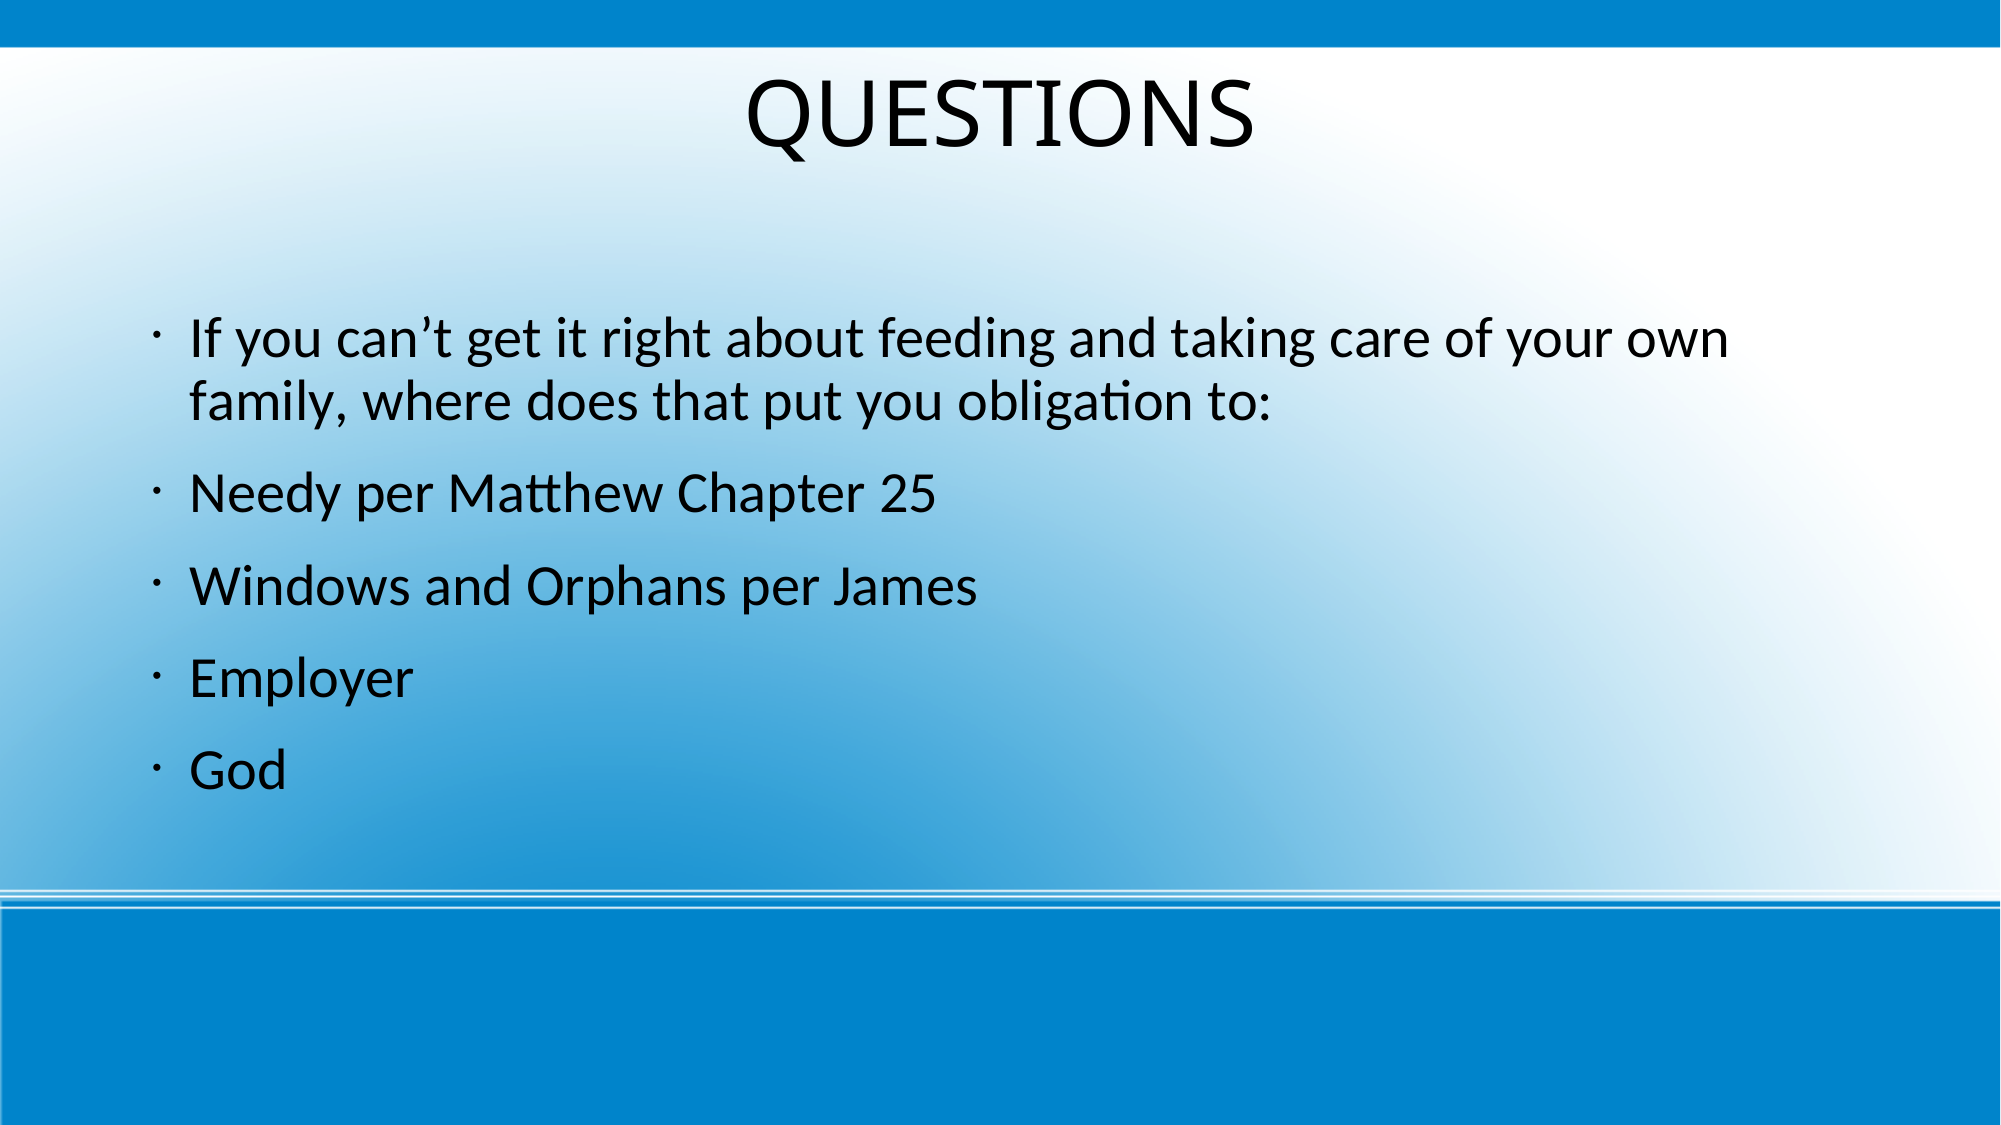

# QUESTIONS
If you can’t get it right about feeding and taking care of your own family, where does that put you obligation to:
Needy per Matthew Chapter 25
Windows and Orphans per James
Employer
God